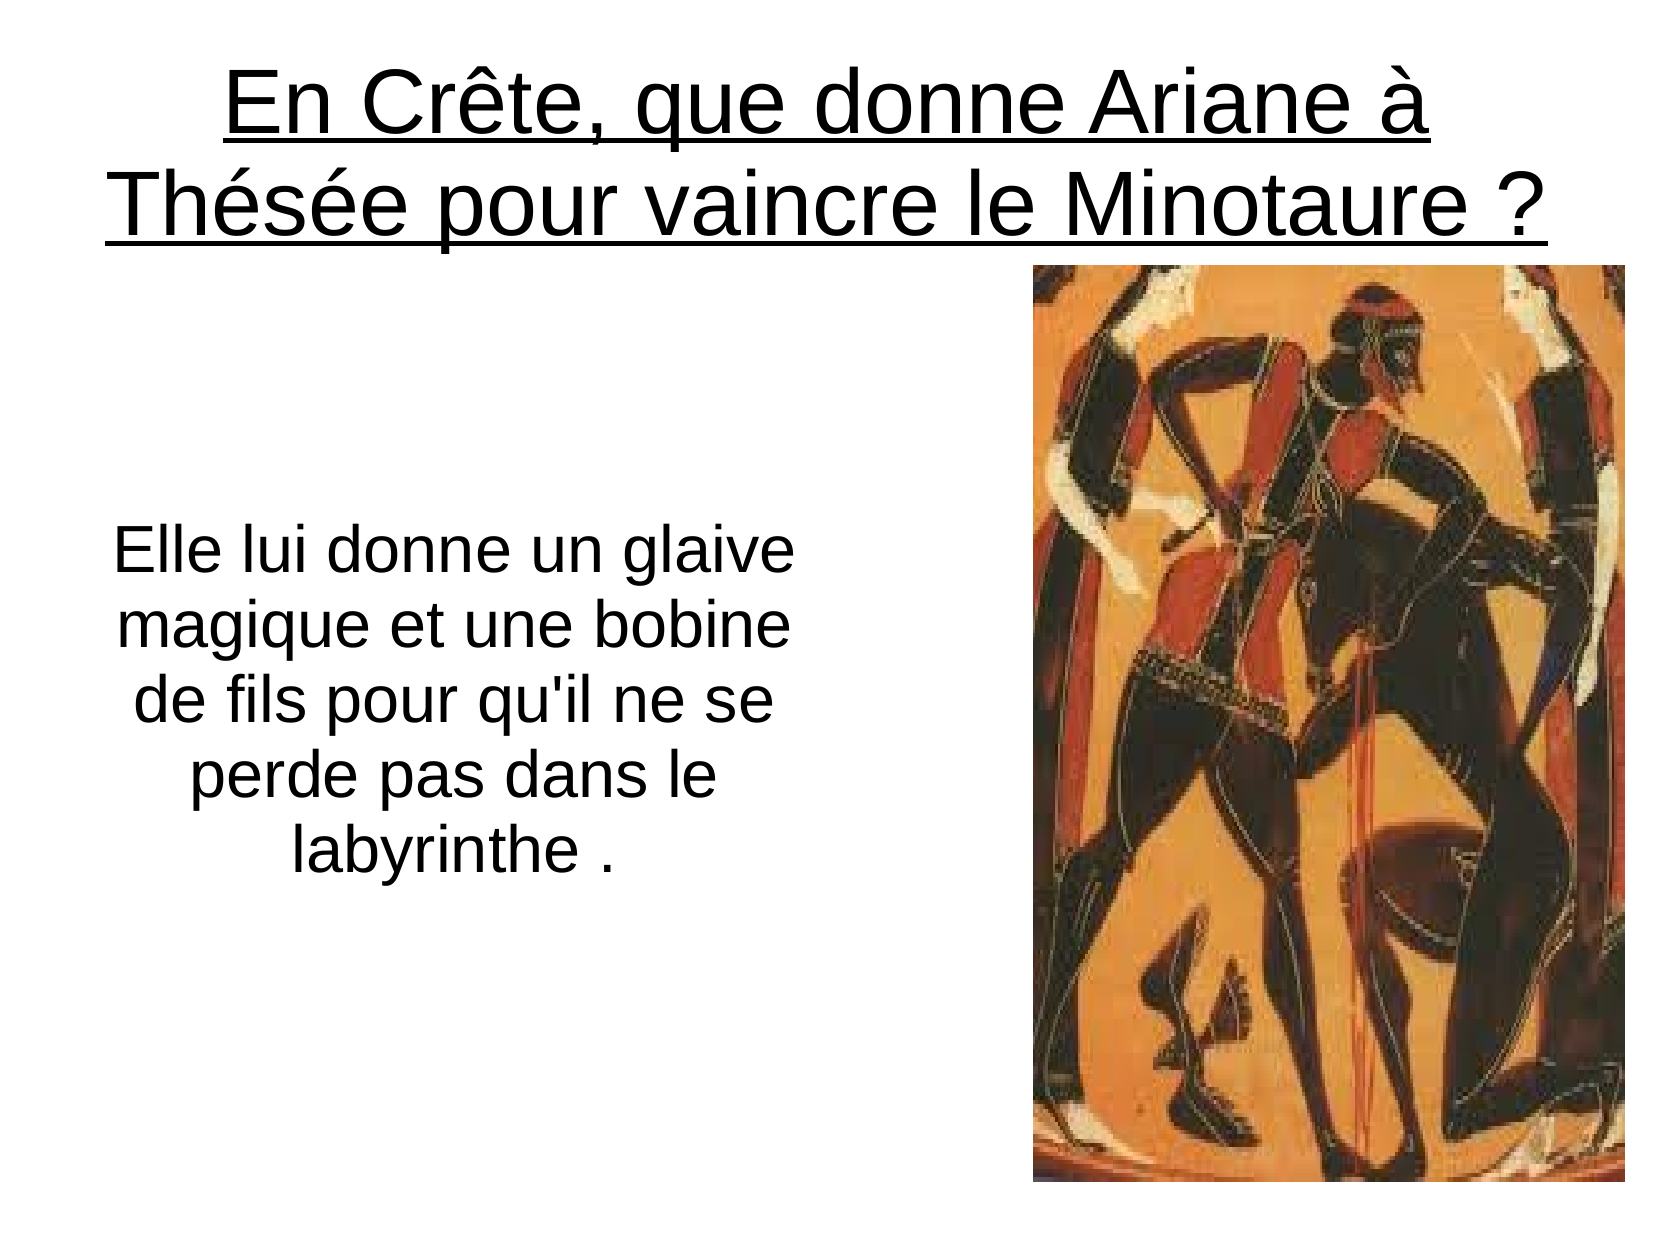

# En Crête, que donne Ariane à Thésée pour vaincre le Minotaure ?
Elle lui donne un glaive magique et une bobine de fils pour qu'il ne se perde pas dans le labyrinthe .